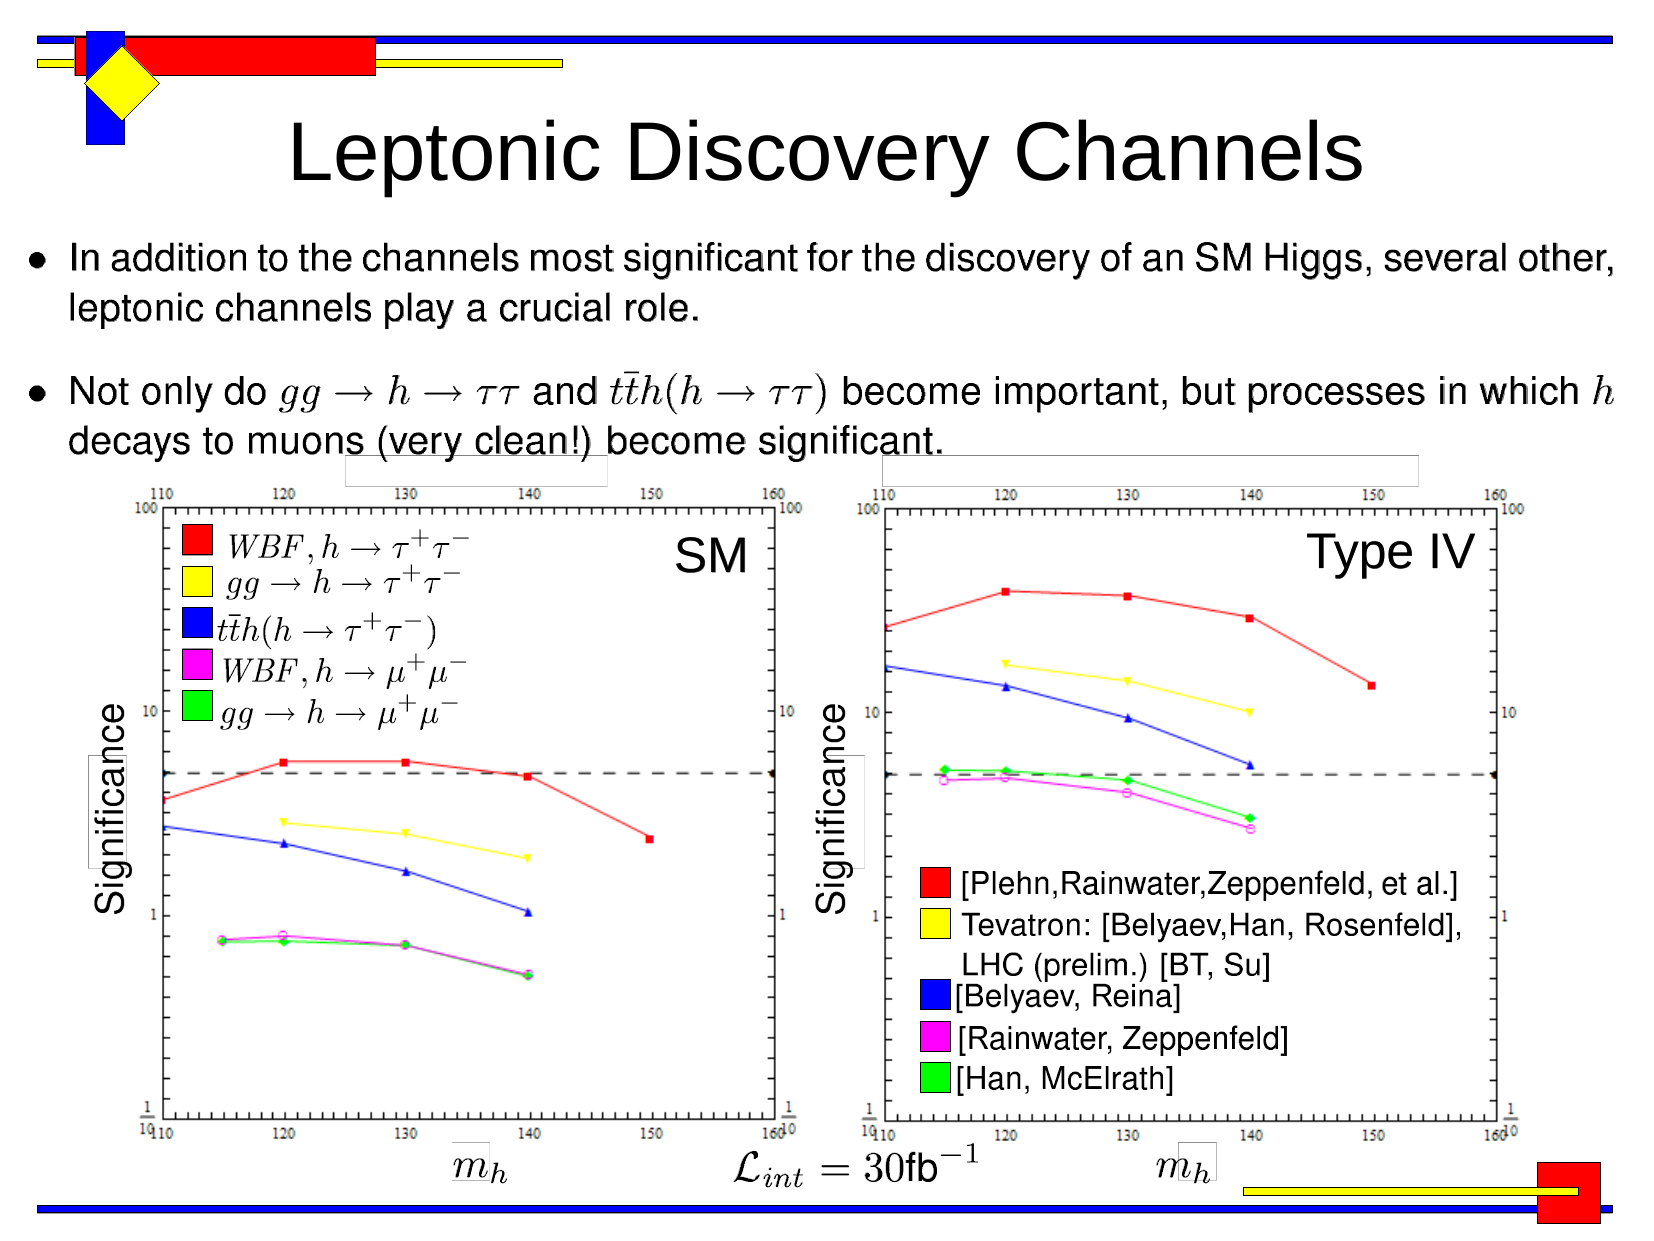

# Leptonic Discovery Channels
Type IV
SM